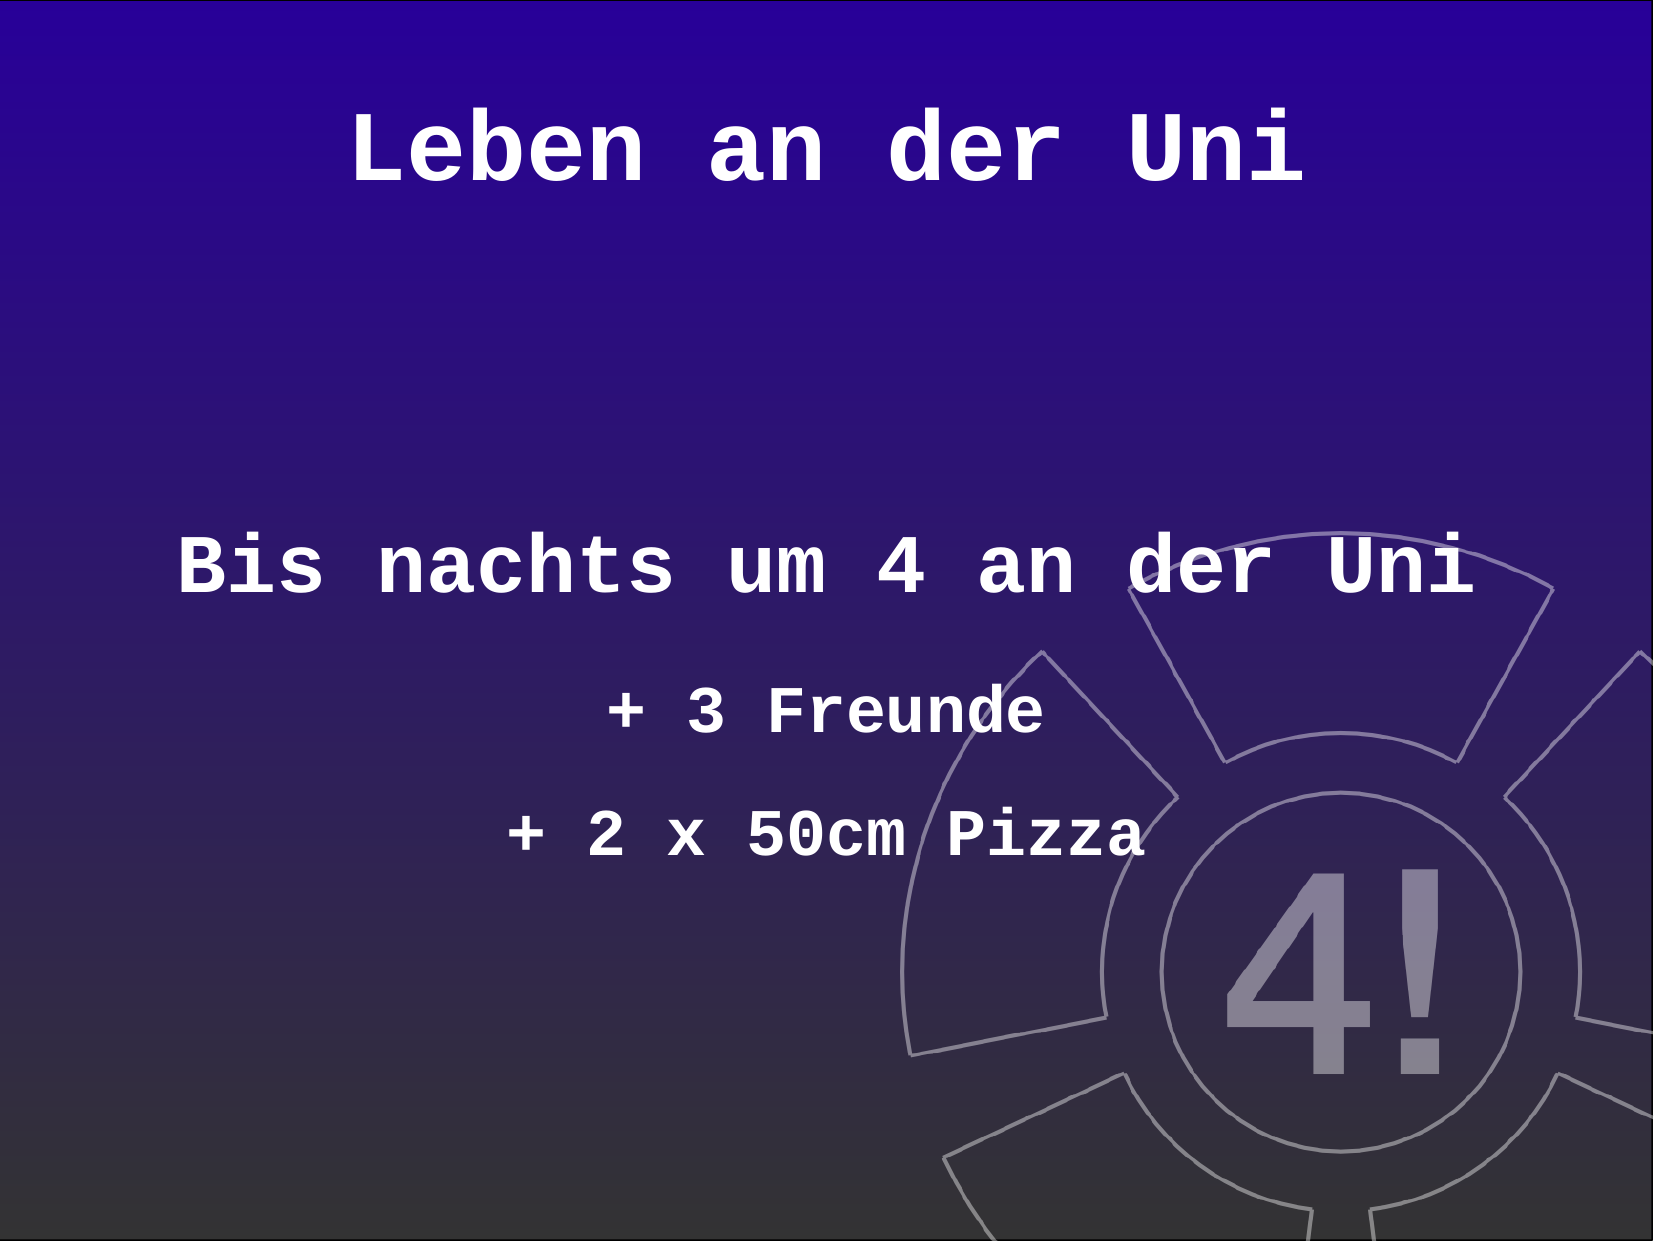

# Leben an der Uni
Bis nachts um 4 an der Uni
+ 3 Freunde
+ 2 x 50cm Pizza